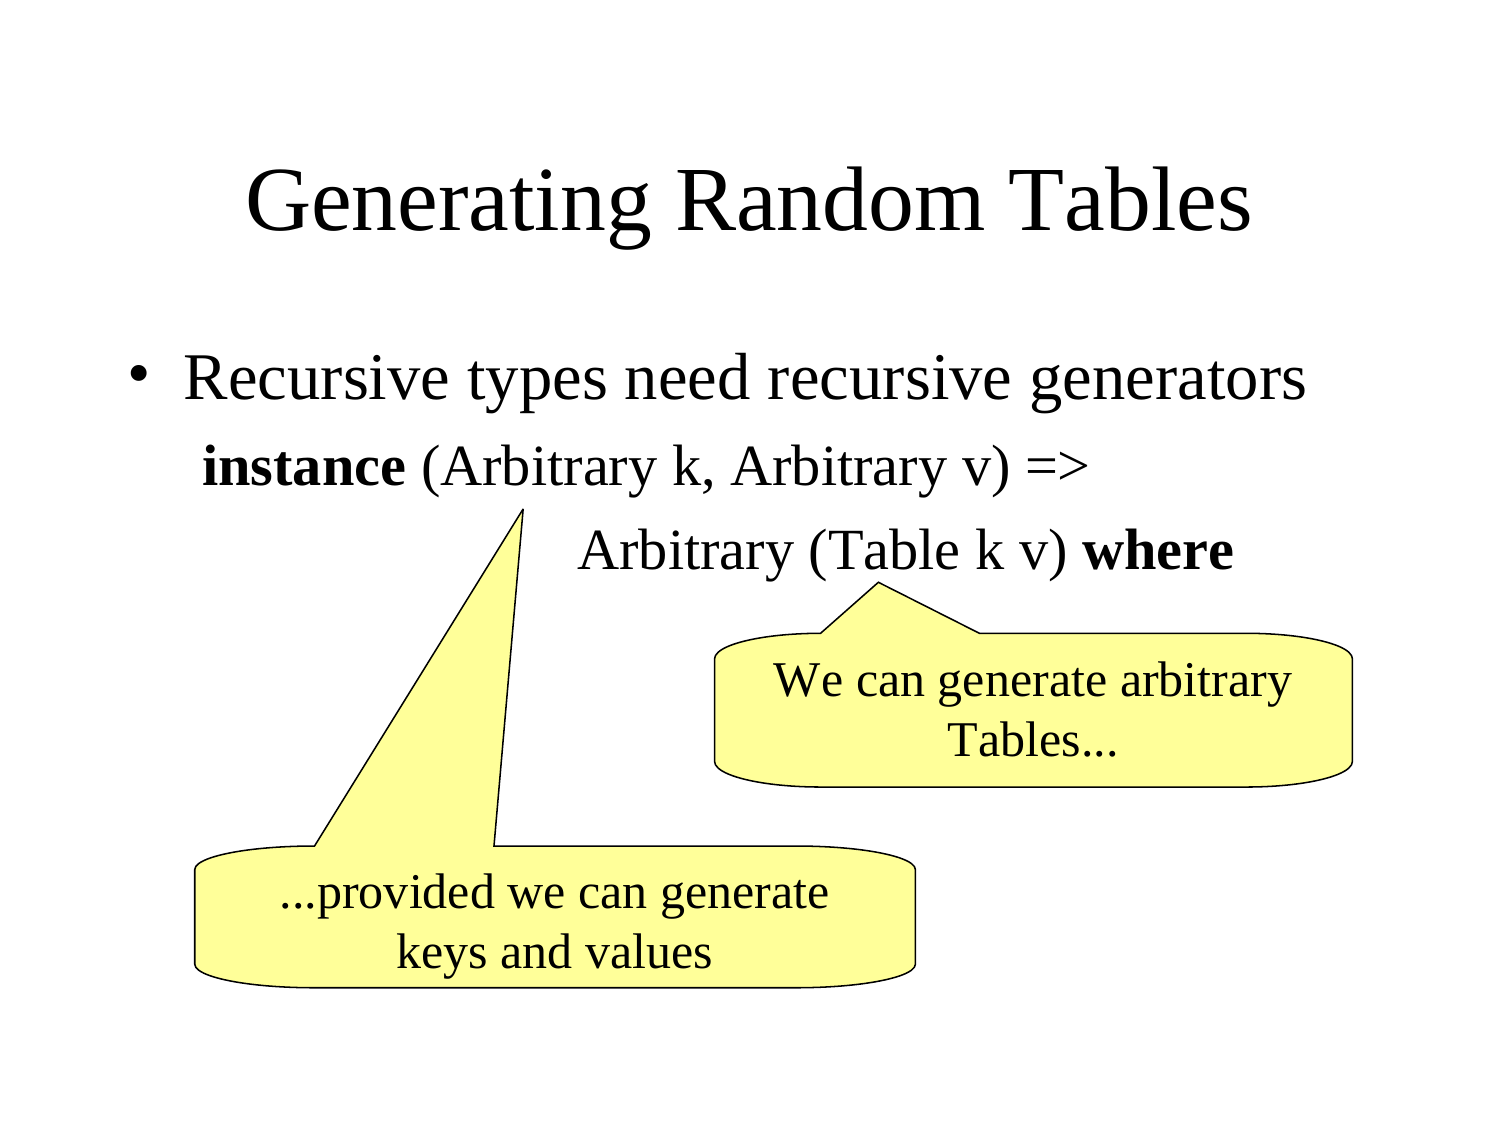

# Generating Random Tables
Recursive types need recursive generators
instance (Arbitrary k, Arbitrary v) =>
				Arbitrary (Table k v) where
We can generate arbitrary Tables...
...provided we can generate keys and values